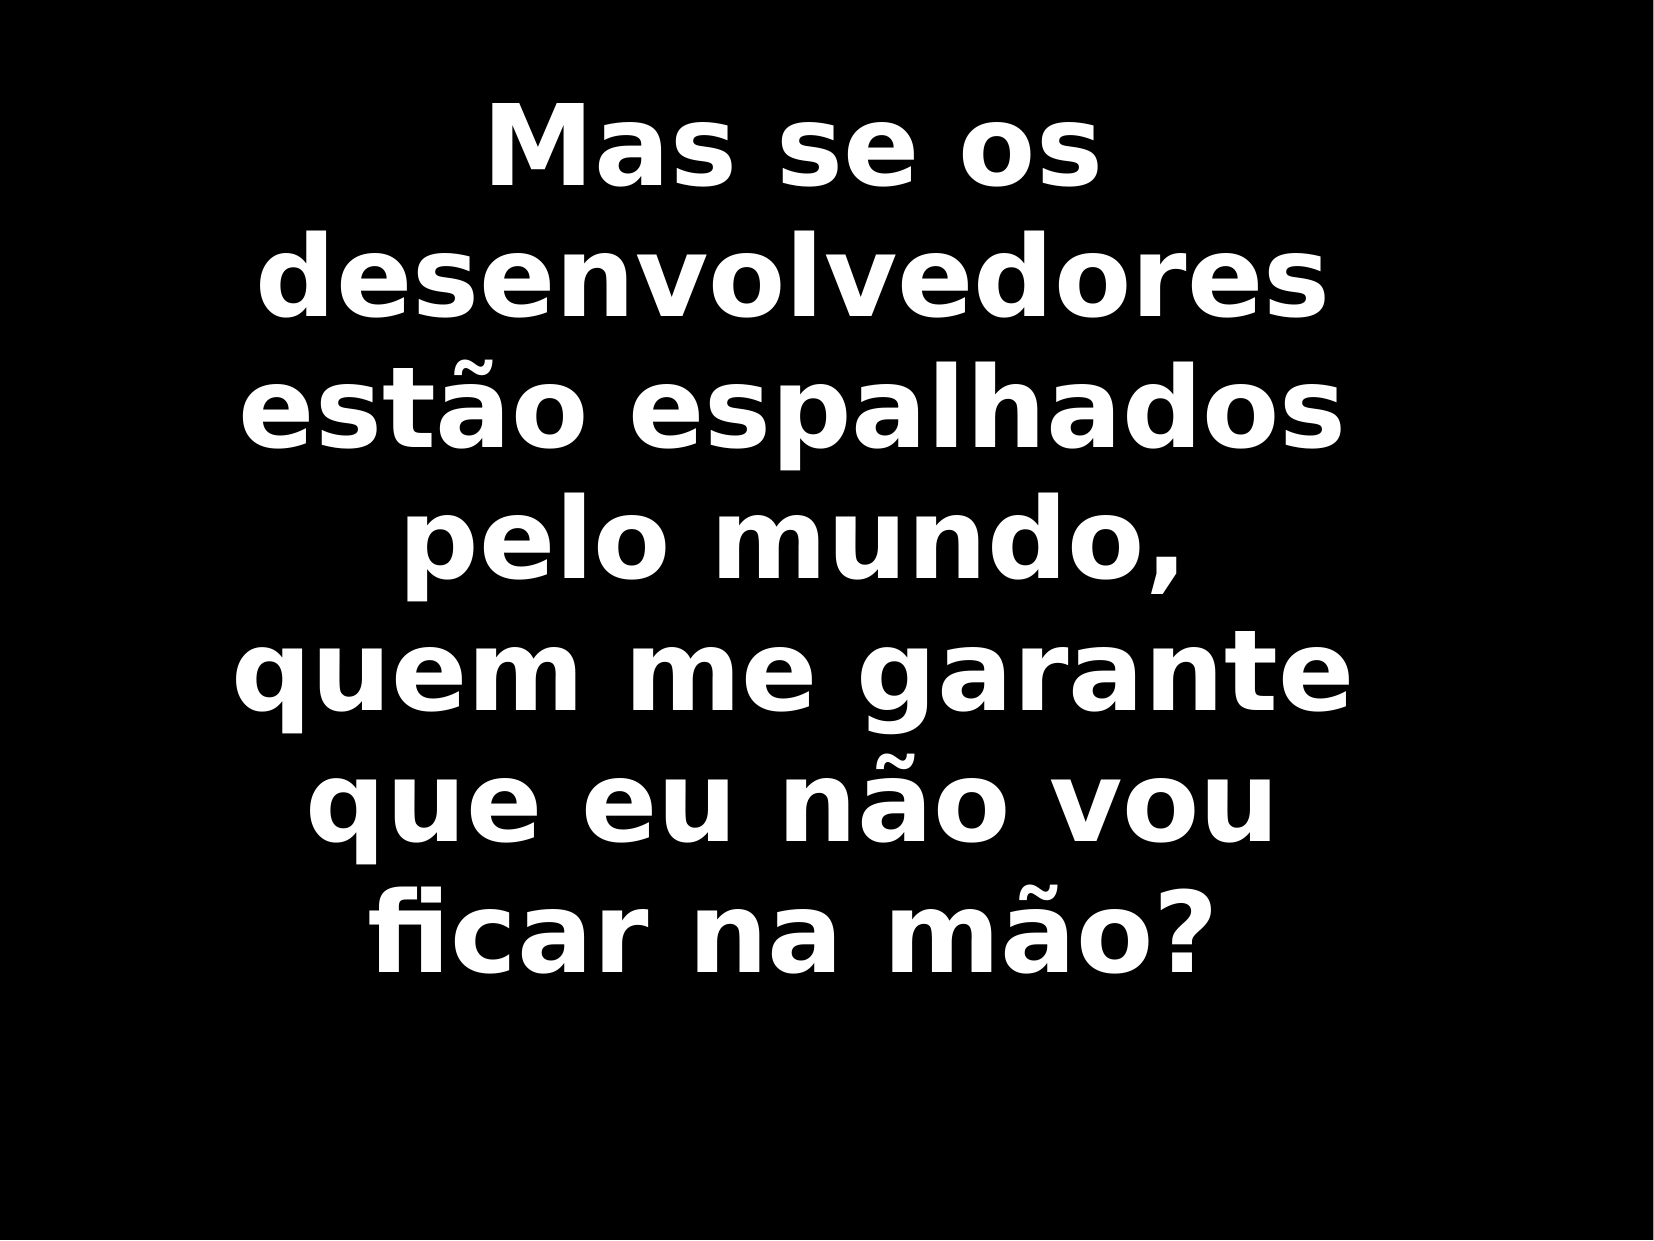

# Mas se os desenvolvedores estão espalhados pelo mundo, quem me garante que eu não vou ficar na mão?